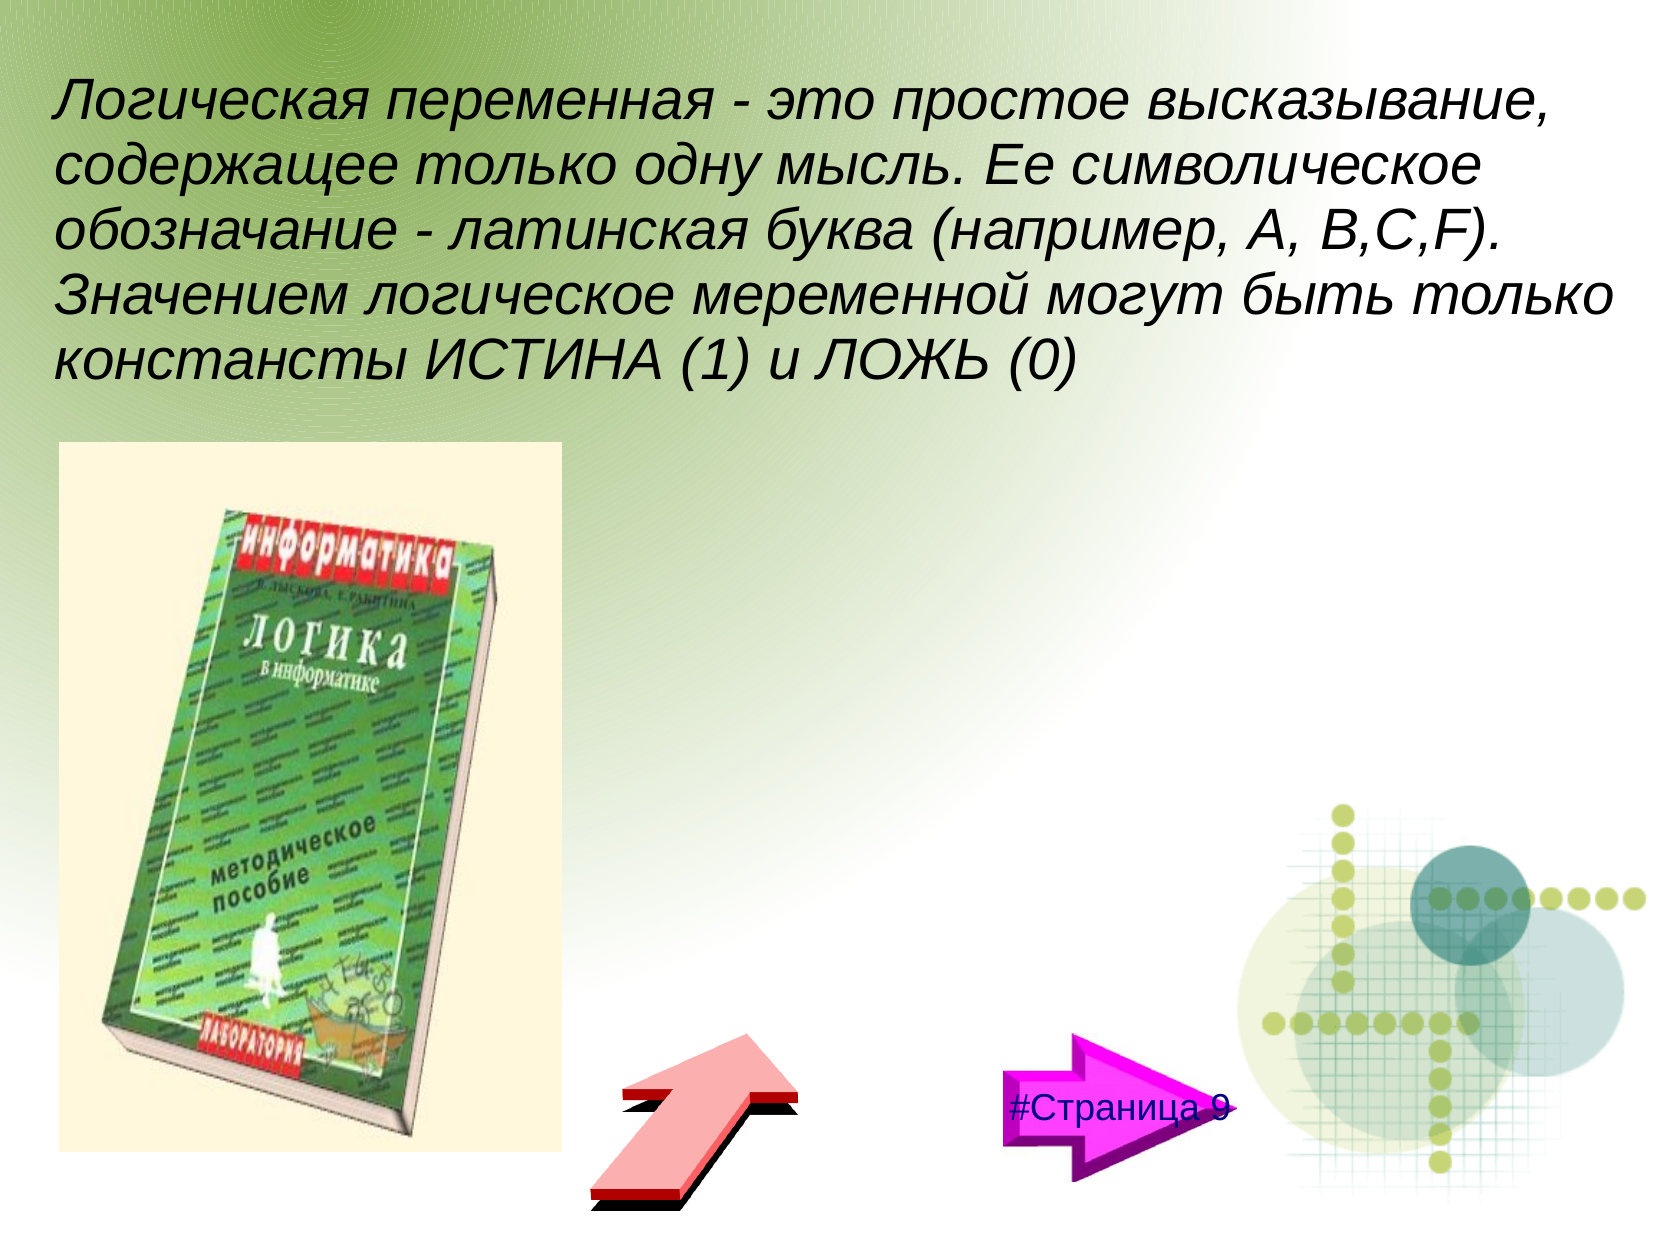

Логическая переменная - это простое высказывание, содержащее только одну мысль. Ее символическое обозначание - латинская буква (например, A, B,C,F). Значением логическое меременной могут быть только констансты ИСТИНА (1) и ЛОЖЬ (0)
#Страница 9